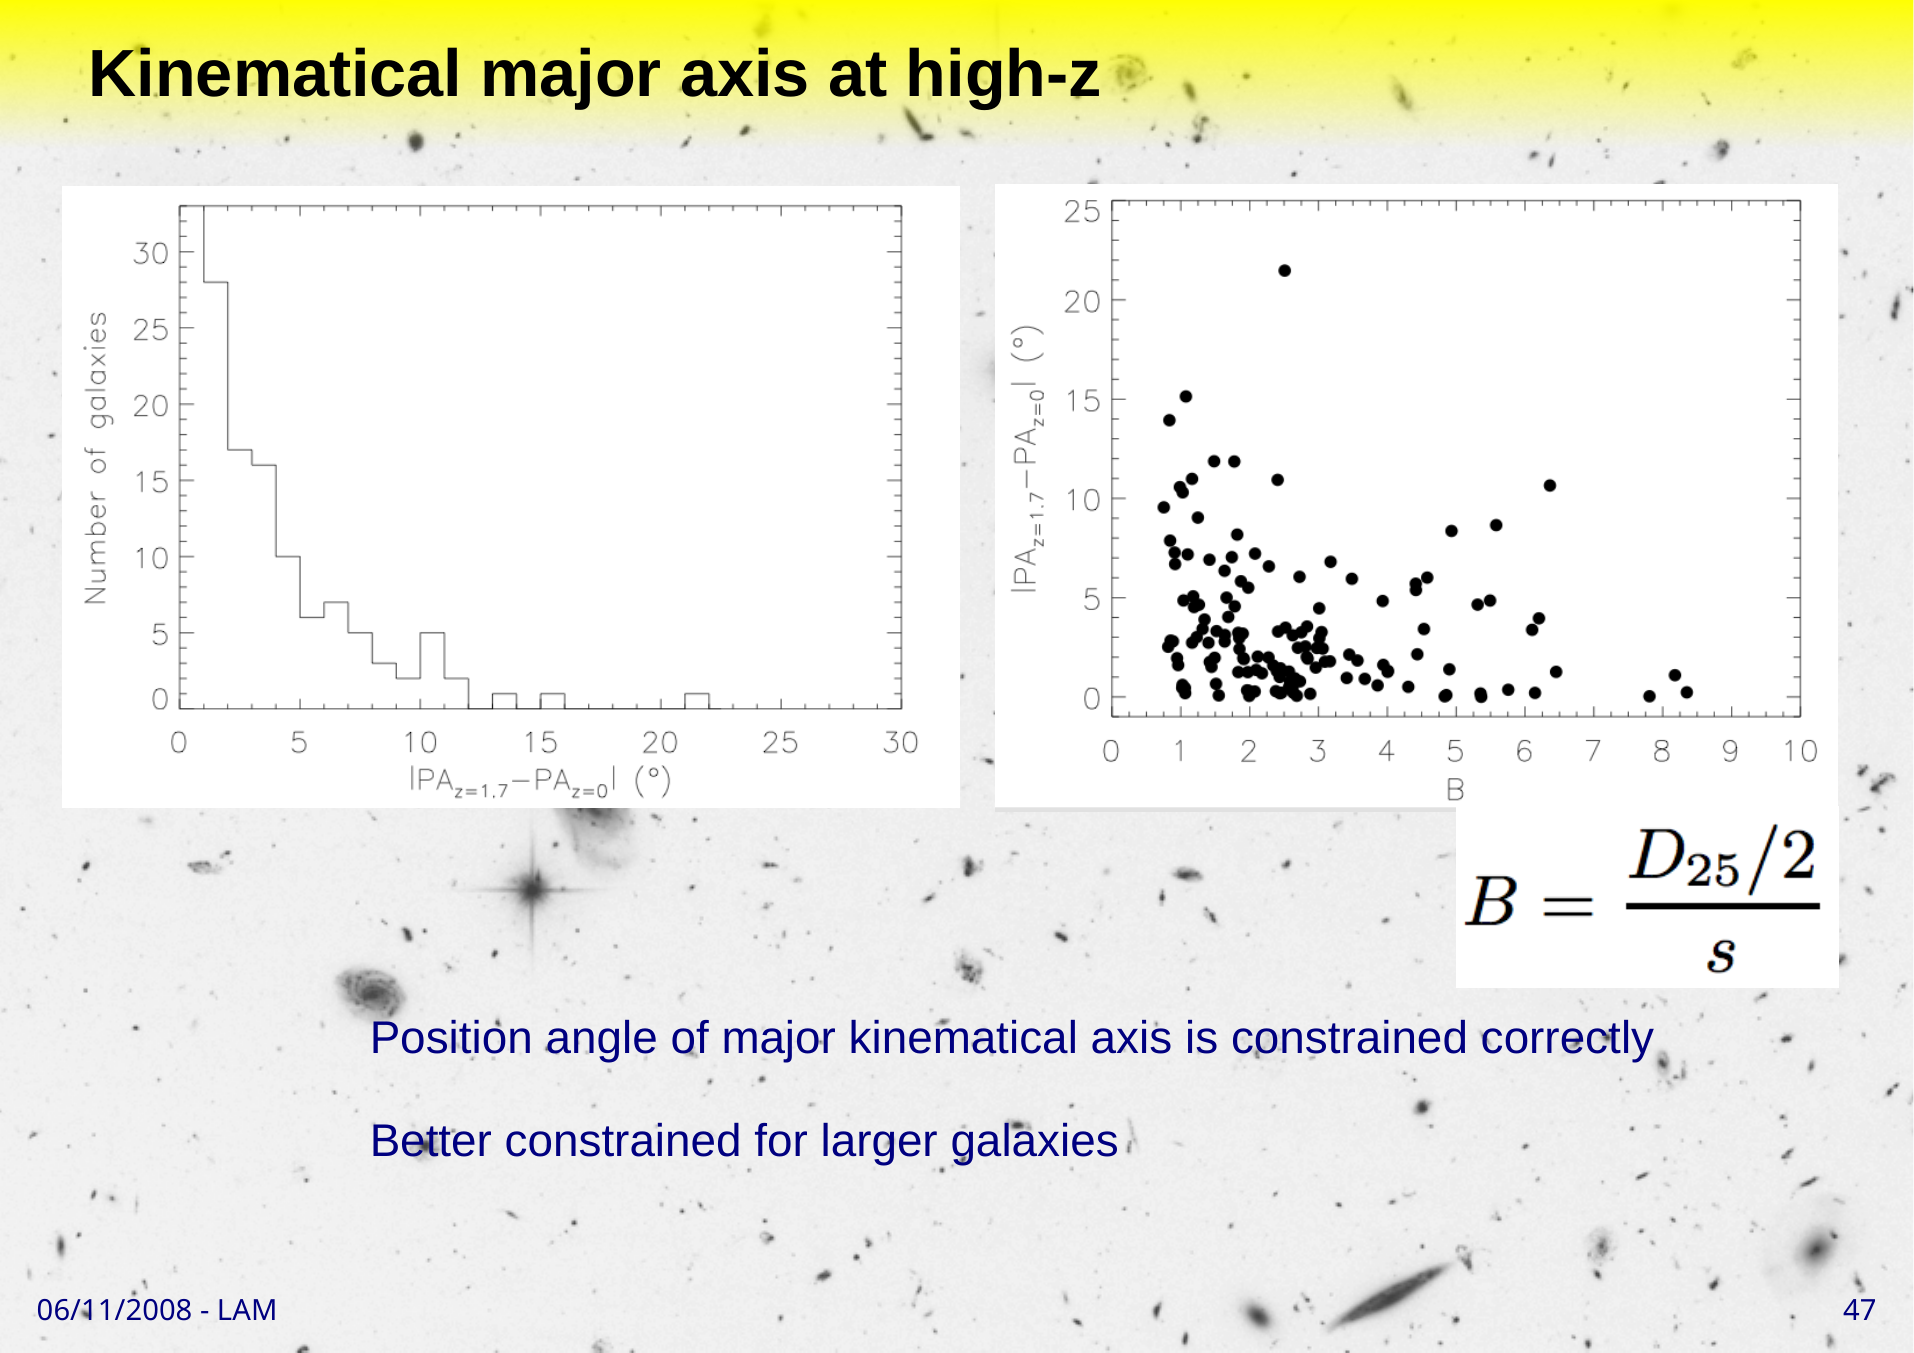

# Kinematical major axis at high-z
Position angle of major kinematical axis is constrained correctly
Better constrained for larger galaxies
47
06/11/2008 - LAM